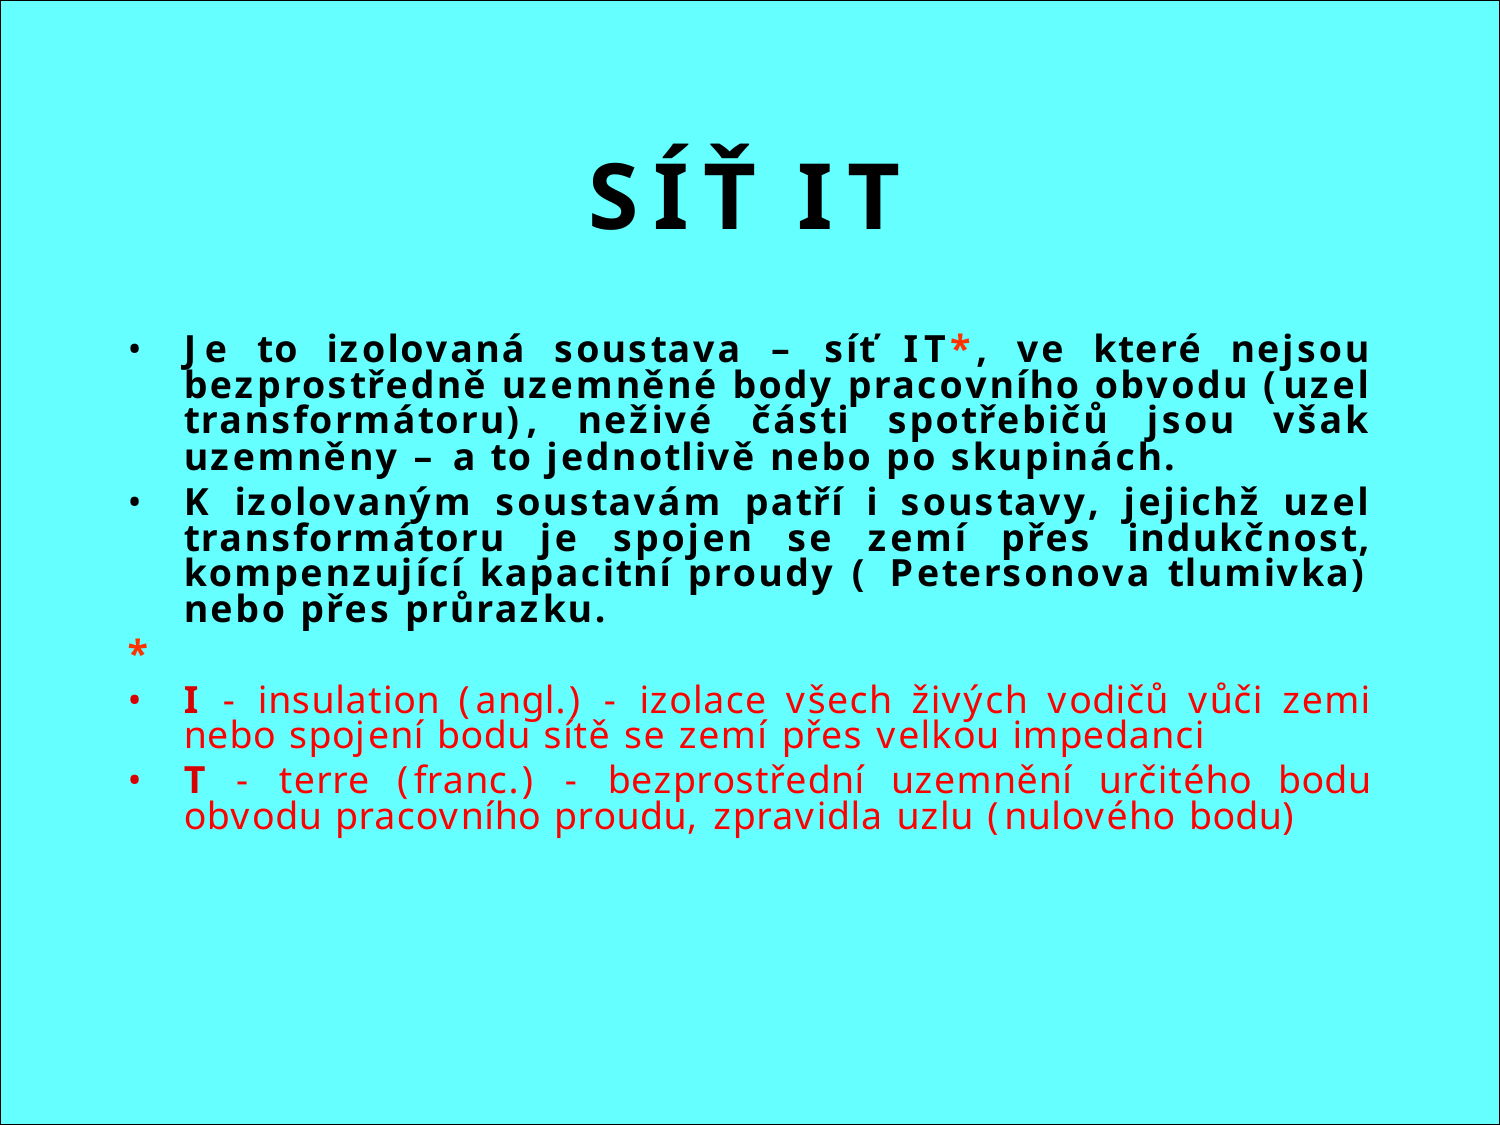

# SÍŤ IT
TRAFO VN / NN
L1
L2
L3
M
R z
R z